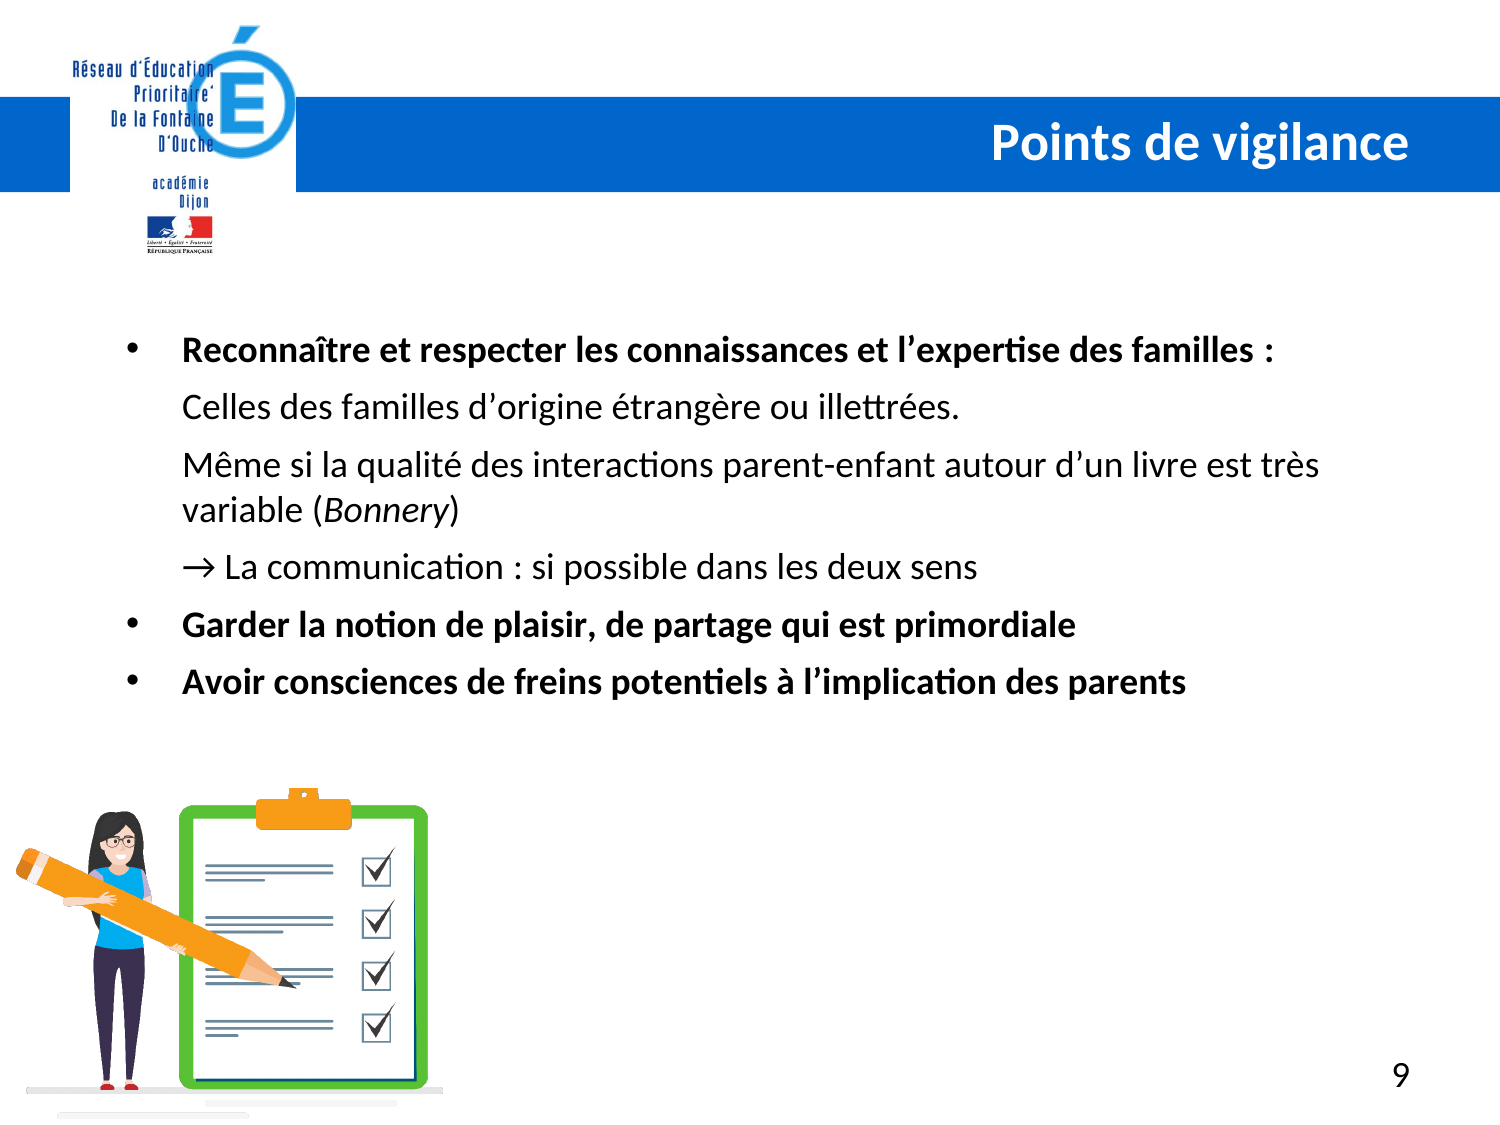

Points de vigilance
Reconnaître et respecter les connaissances et l’expertise des familles :
Celles des familles d’origine étrangère ou illettrées.
Même si la qualité des interactions parent-enfant autour d’un livre est très variable (Bonnery)
→ La communication : si possible dans les deux sens
Garder la notion de plaisir, de partage qui est primordiale
Avoir consciences de freins potentiels à l’implication des parents